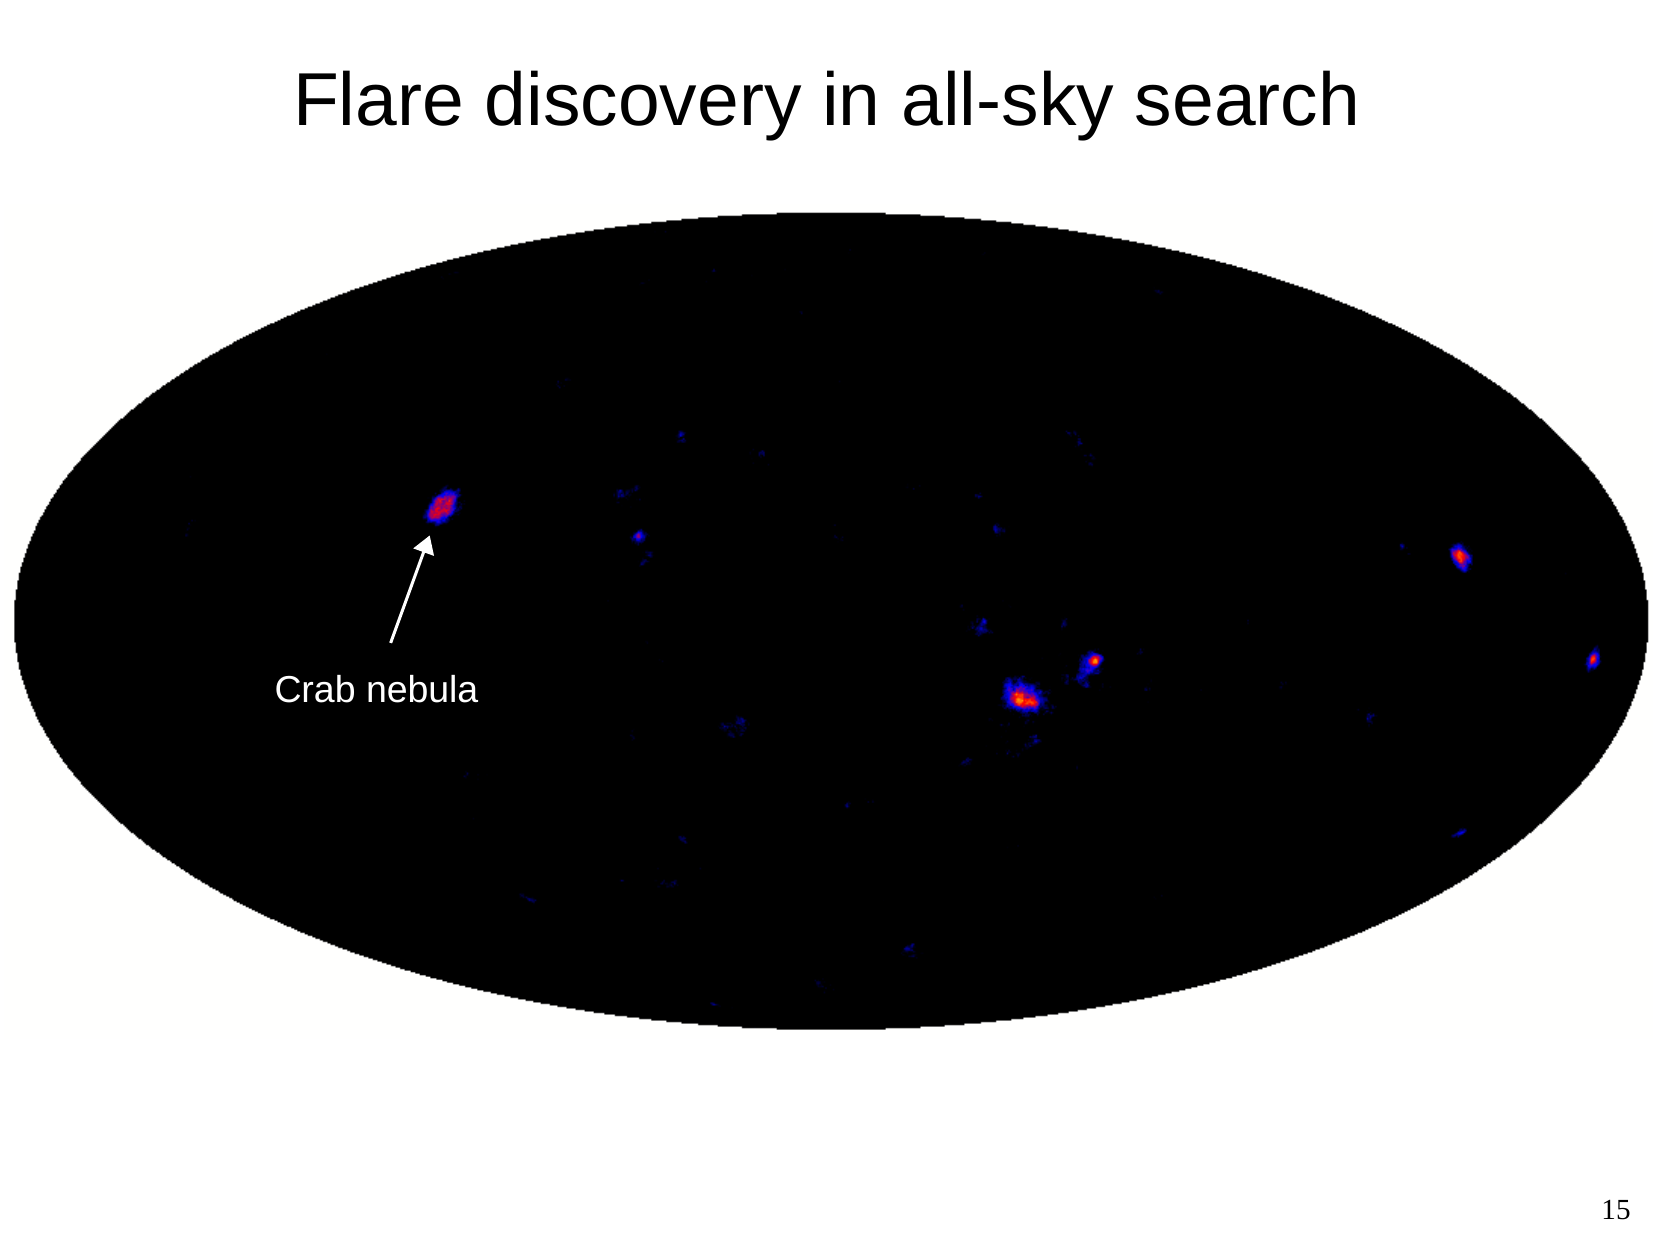

# Flare discovery in all-sky search
Crab nebula
15